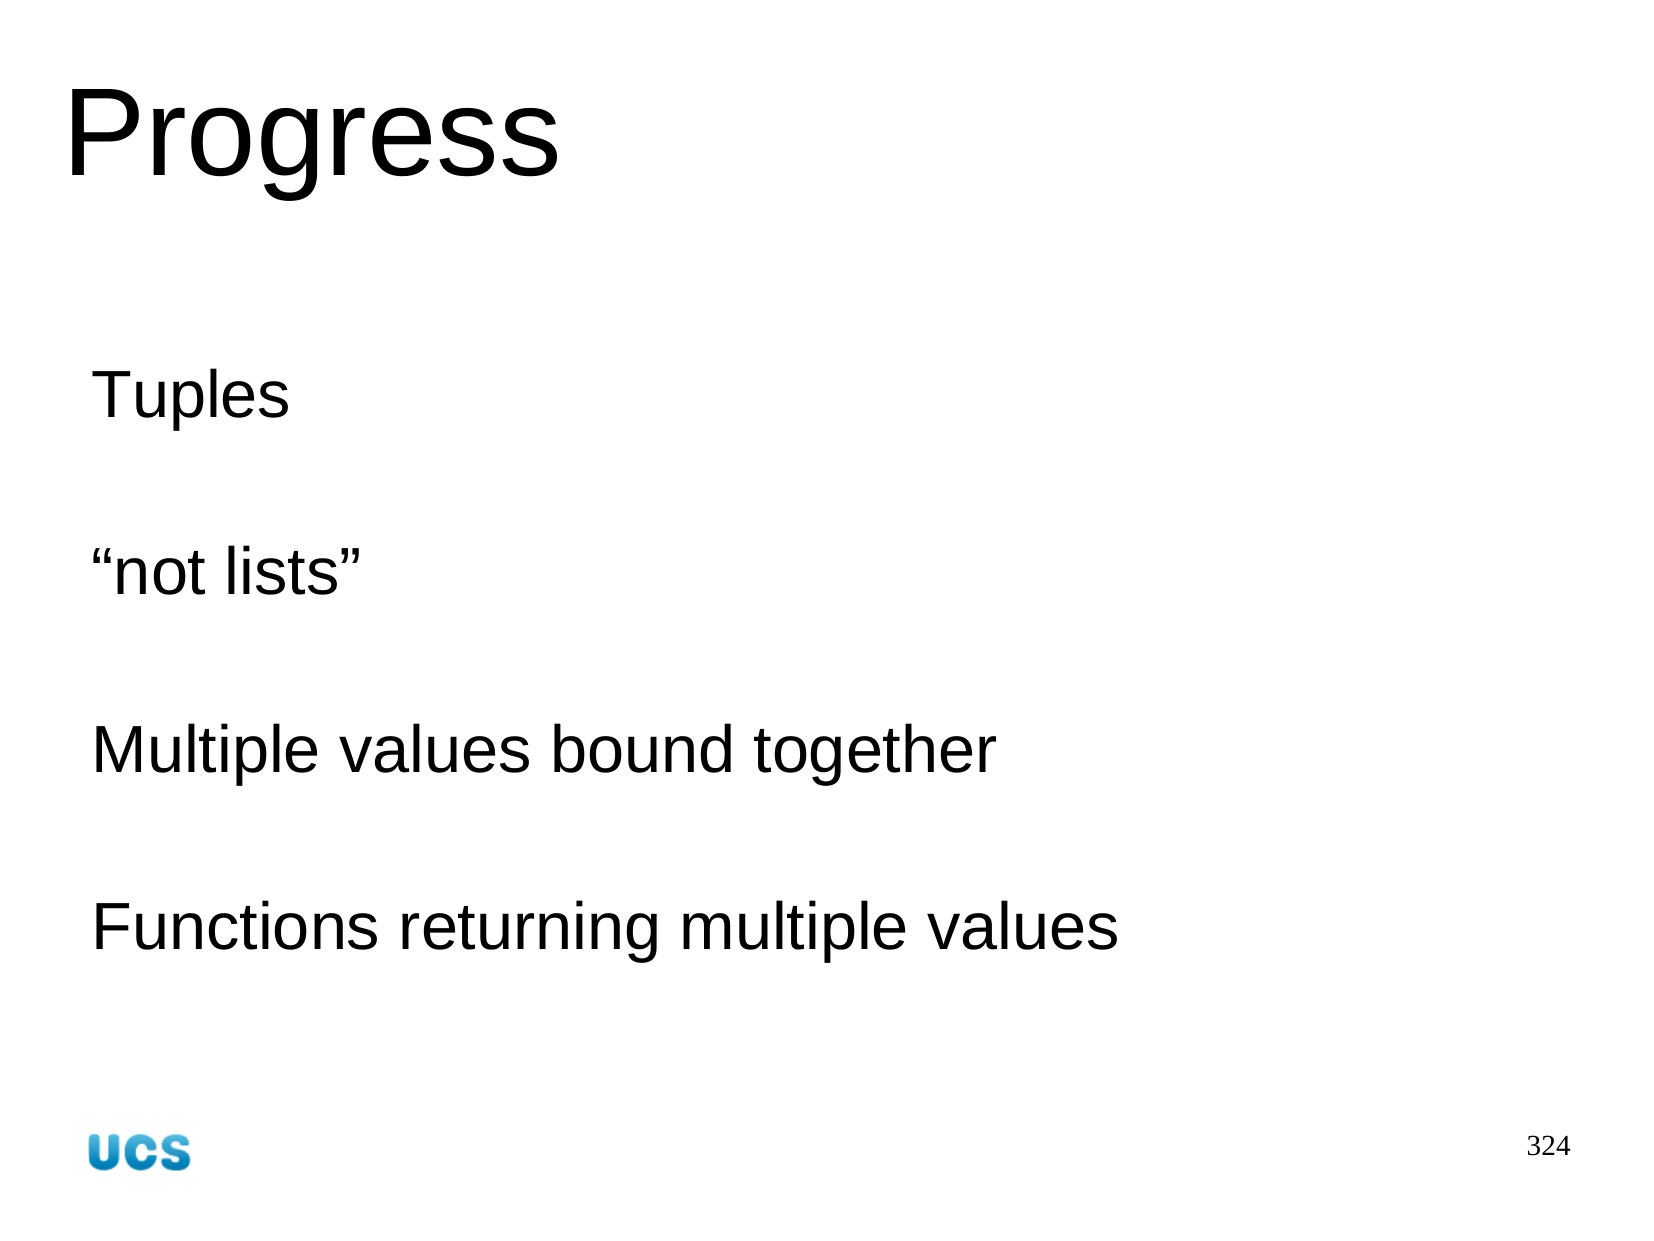

Progress
Tuples
“not lists”
Multiple values bound together
Functions returning multiple values
324